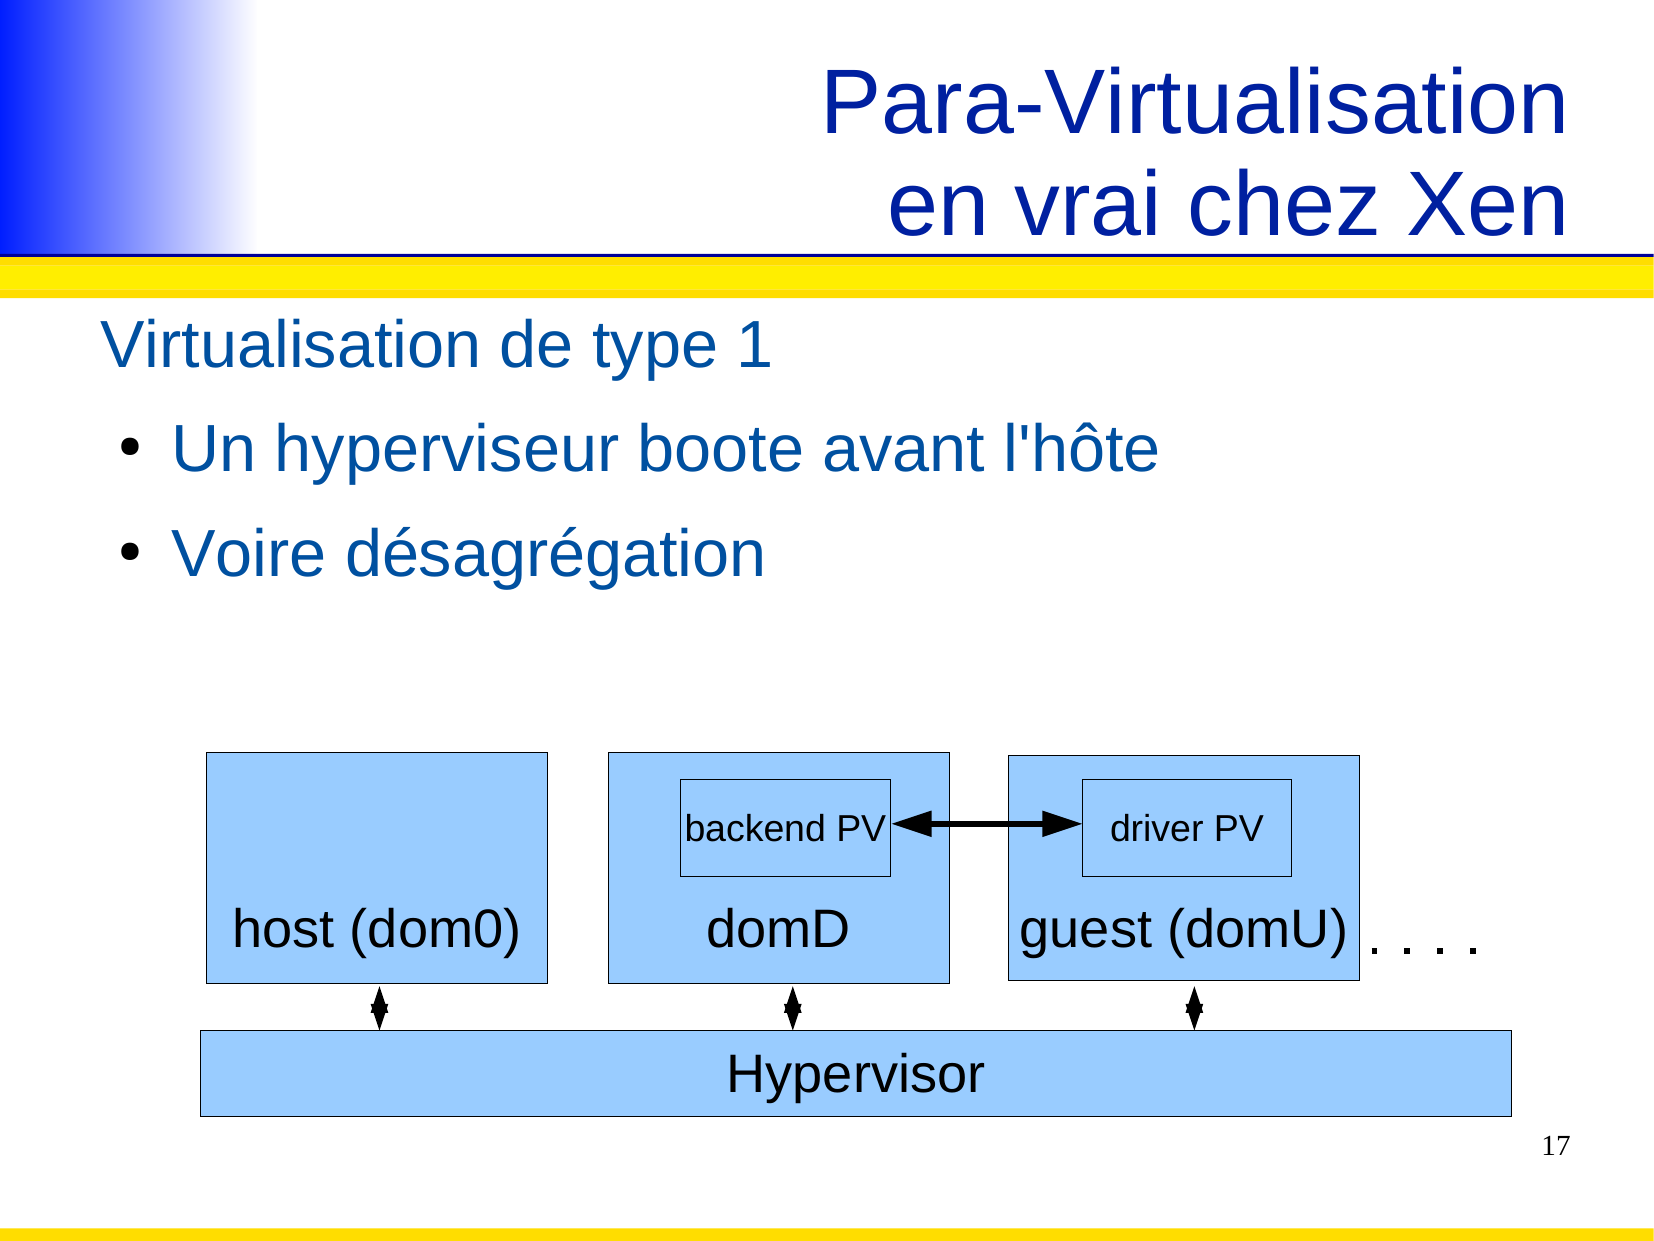

# Para-Virtualisation en vrai chez Xen
Virtualisation de type 1
Un hyperviseur boote avant l'hôte
Voire désagrégation
host (dom0)
domD
guest (domU)
backend PV
driver PV
Hypervisor
17